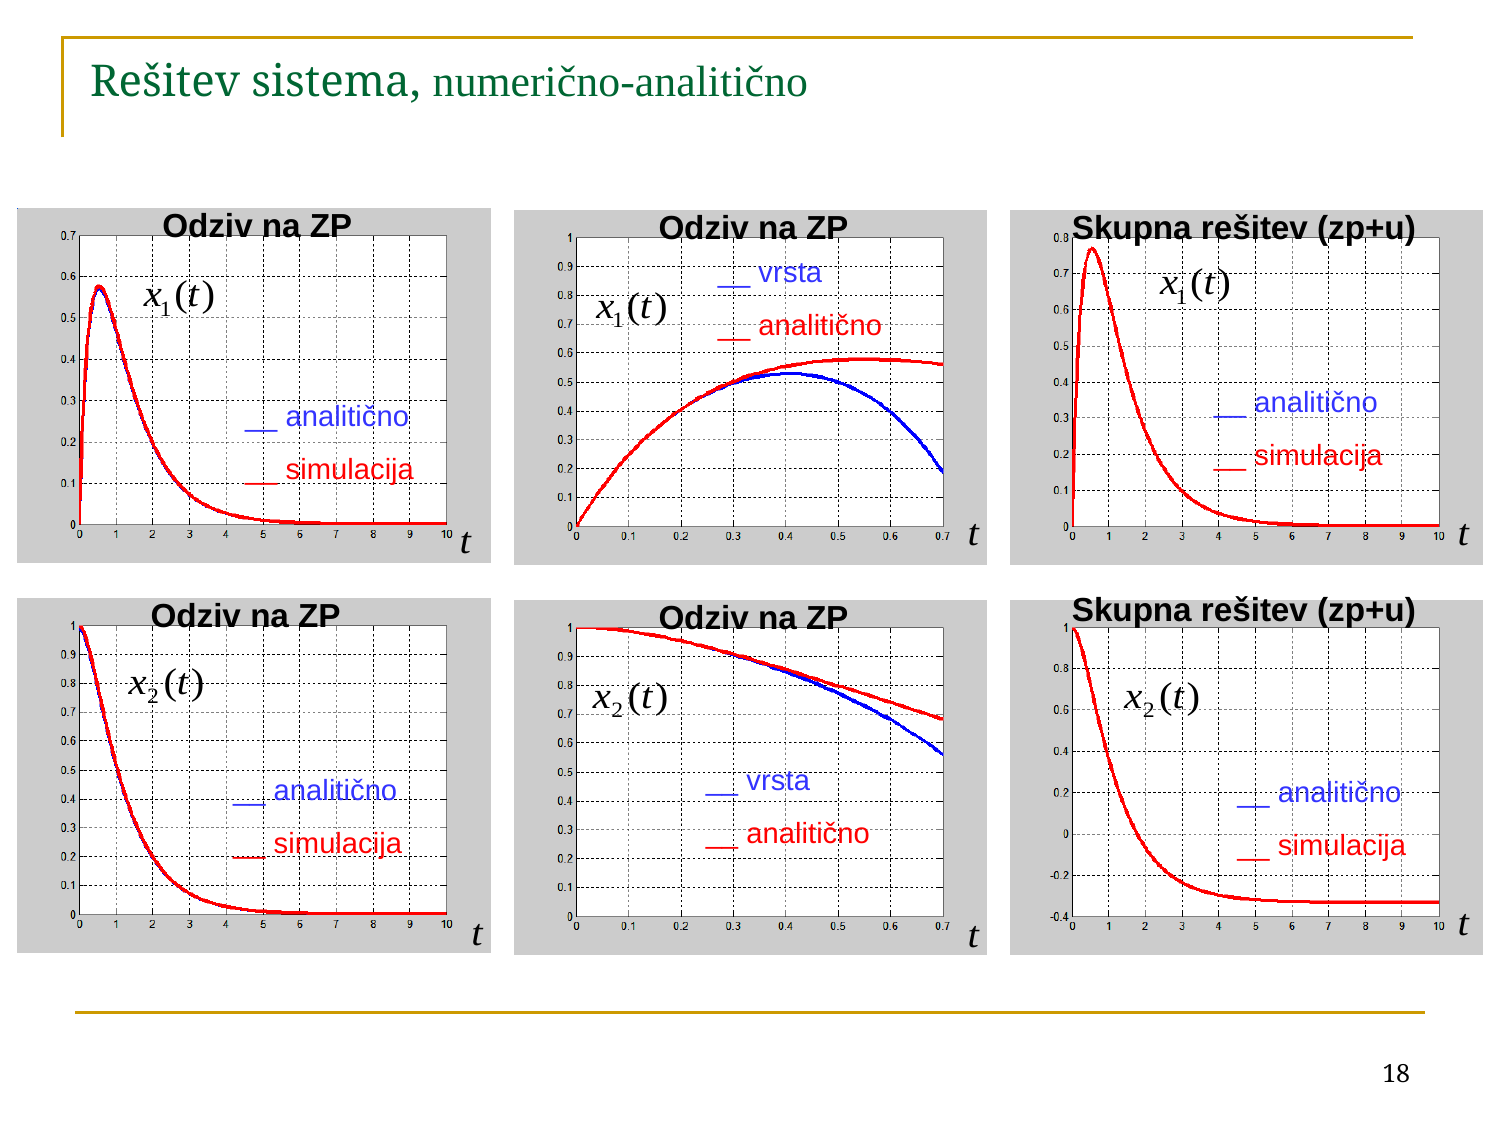

# Rešitev sistema, numerično-analitično
Odziv na ZP
Odziv na ZP
Skupna rešitev (zp+u)
__ vrsta
__ analitično
__ analitično
__ simulacija
__ analitično
__ simulacija
Skupna rešitev (zp+u)
Odziv na ZP
Odziv na ZP
__ vrsta
__ analitično
__ analitično
__ simulacija
__ analitično
__ simulacija